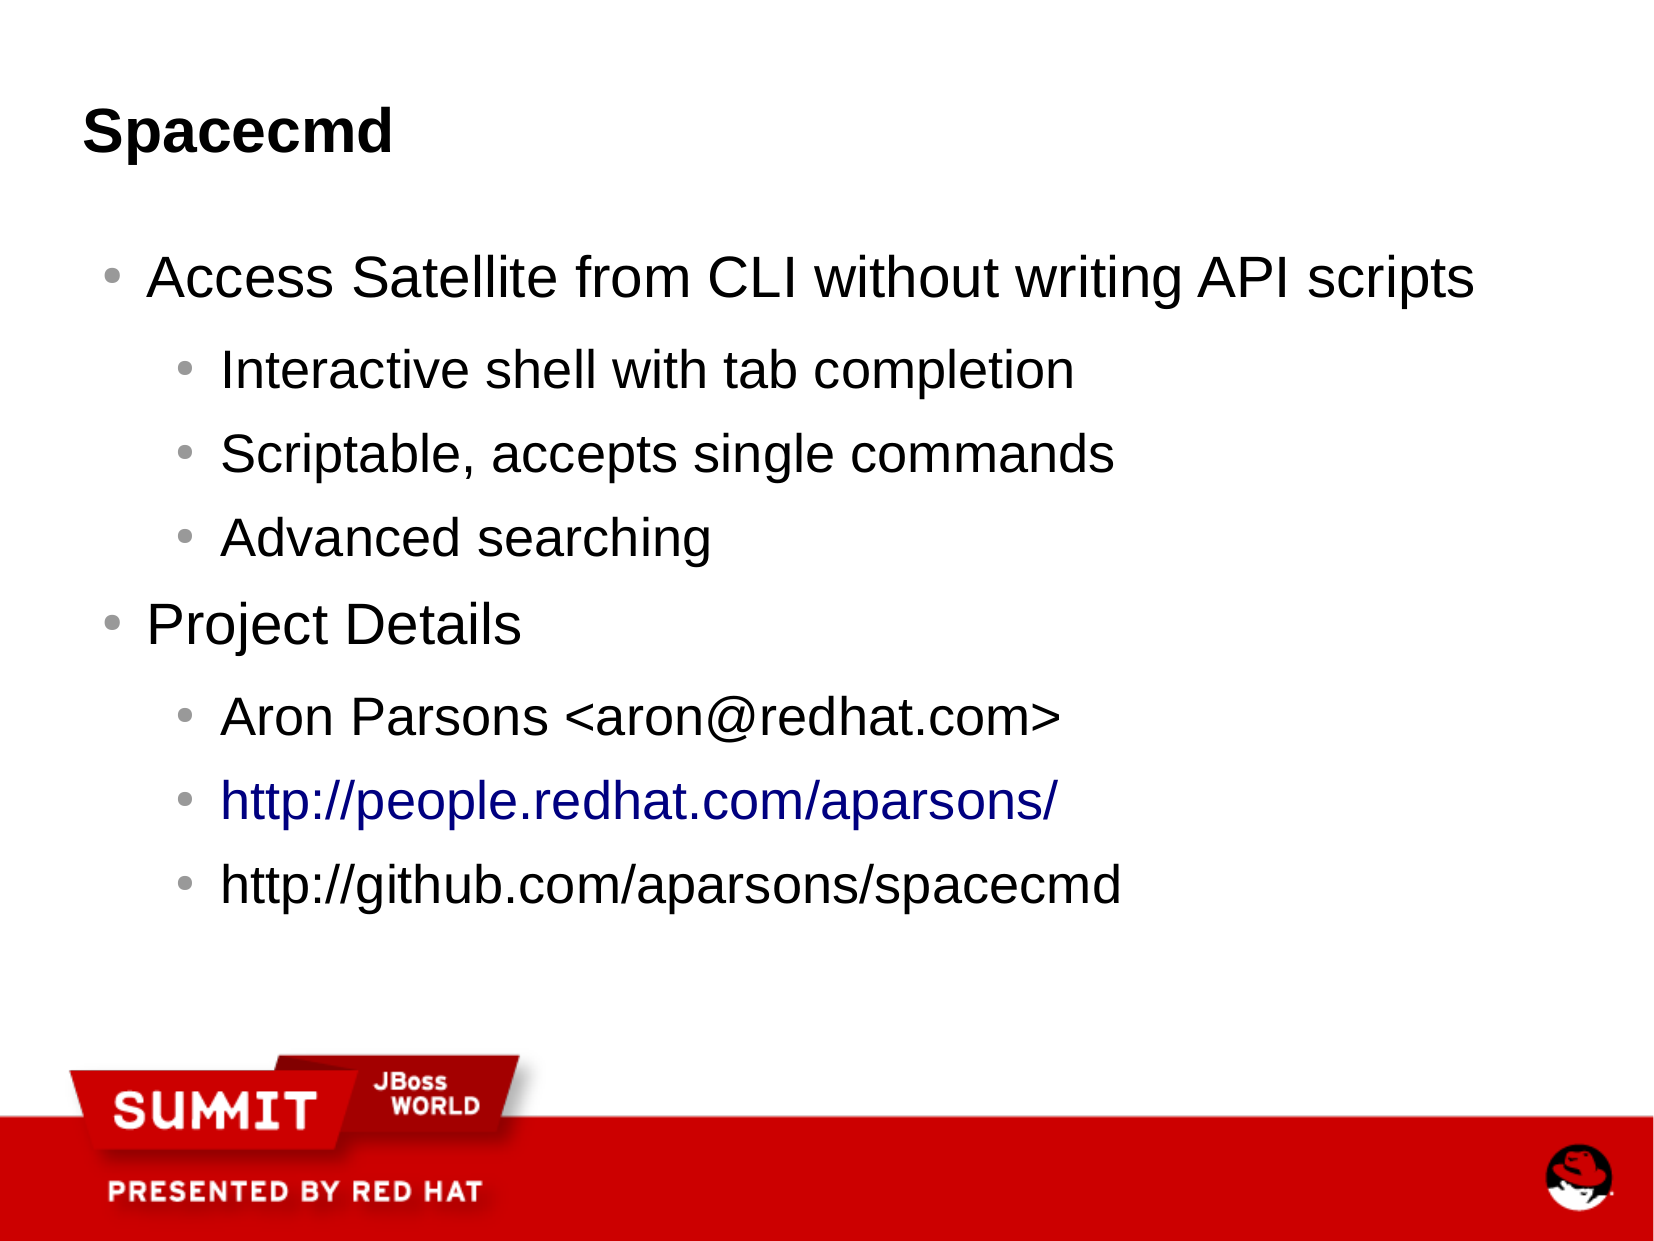

# Spacecmd
Access Satellite from CLI without writing API scripts
Interactive shell with tab completion
Scriptable, accepts single commands
Advanced searching
Project Details
Aron Parsons <aron@redhat.com>
http://people.redhat.com/aparsons/
http://github.com/aparsons/spacecmd